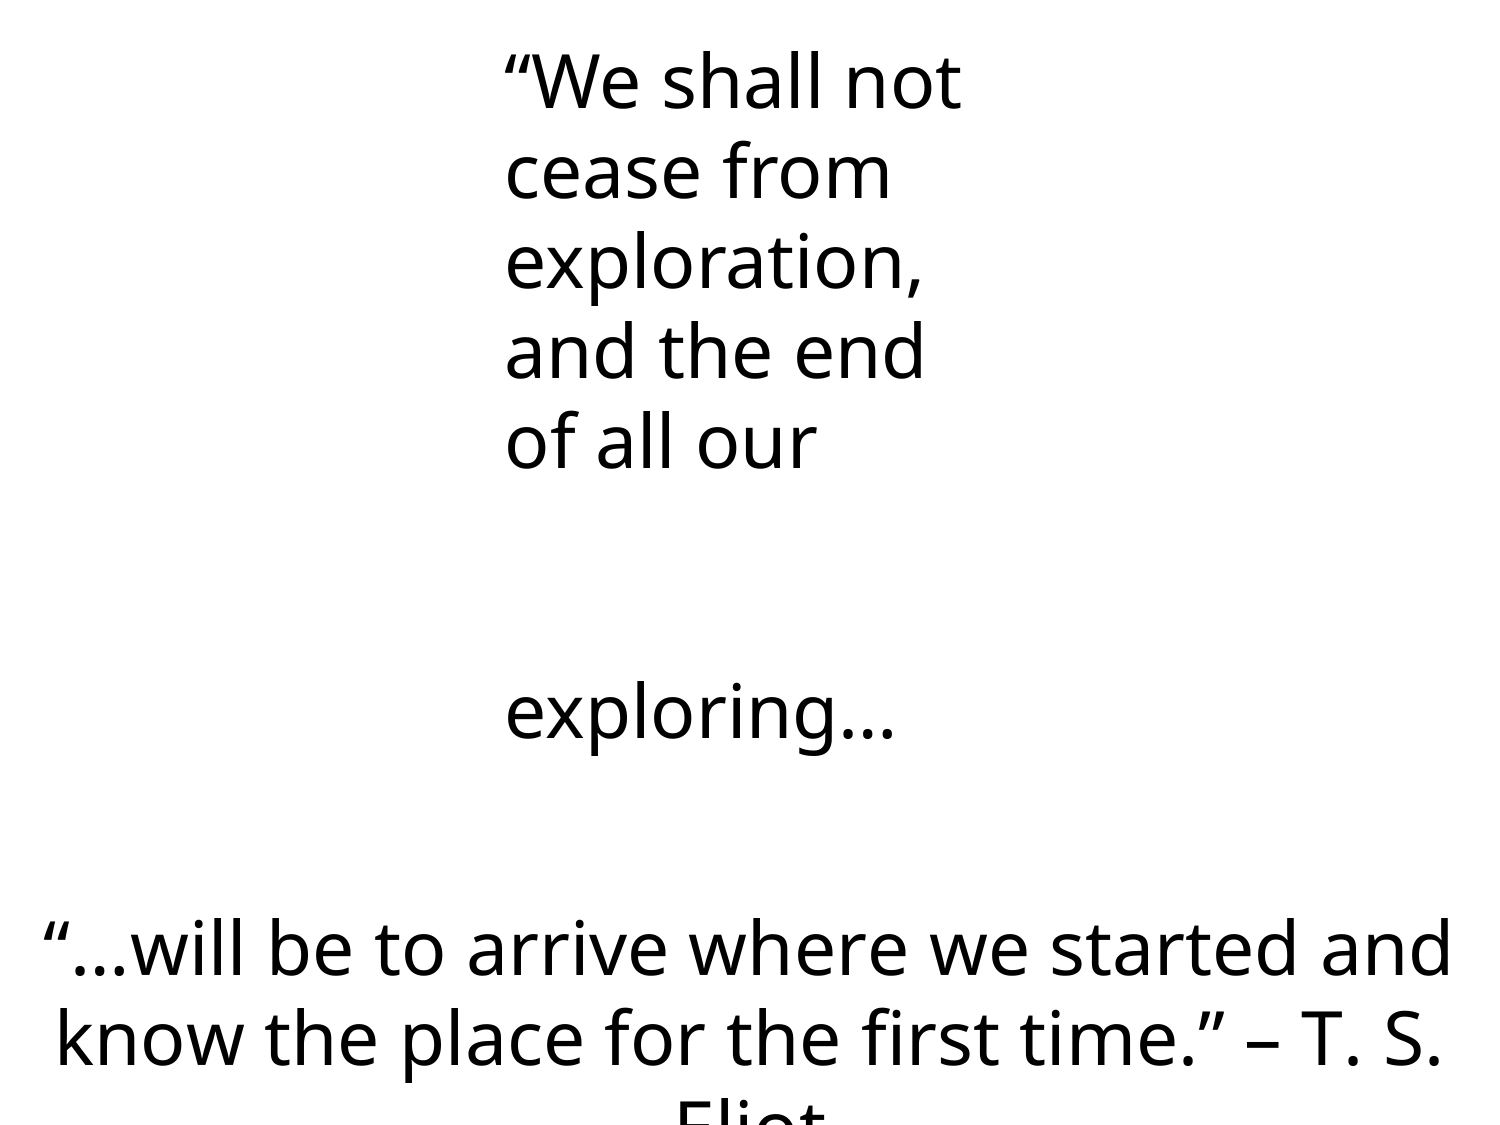

“We shall not cease from exploration, and the end of all our
 exploring…
# “…will be to arrive where we started and know the place for the first time.” – T. S. Eliot